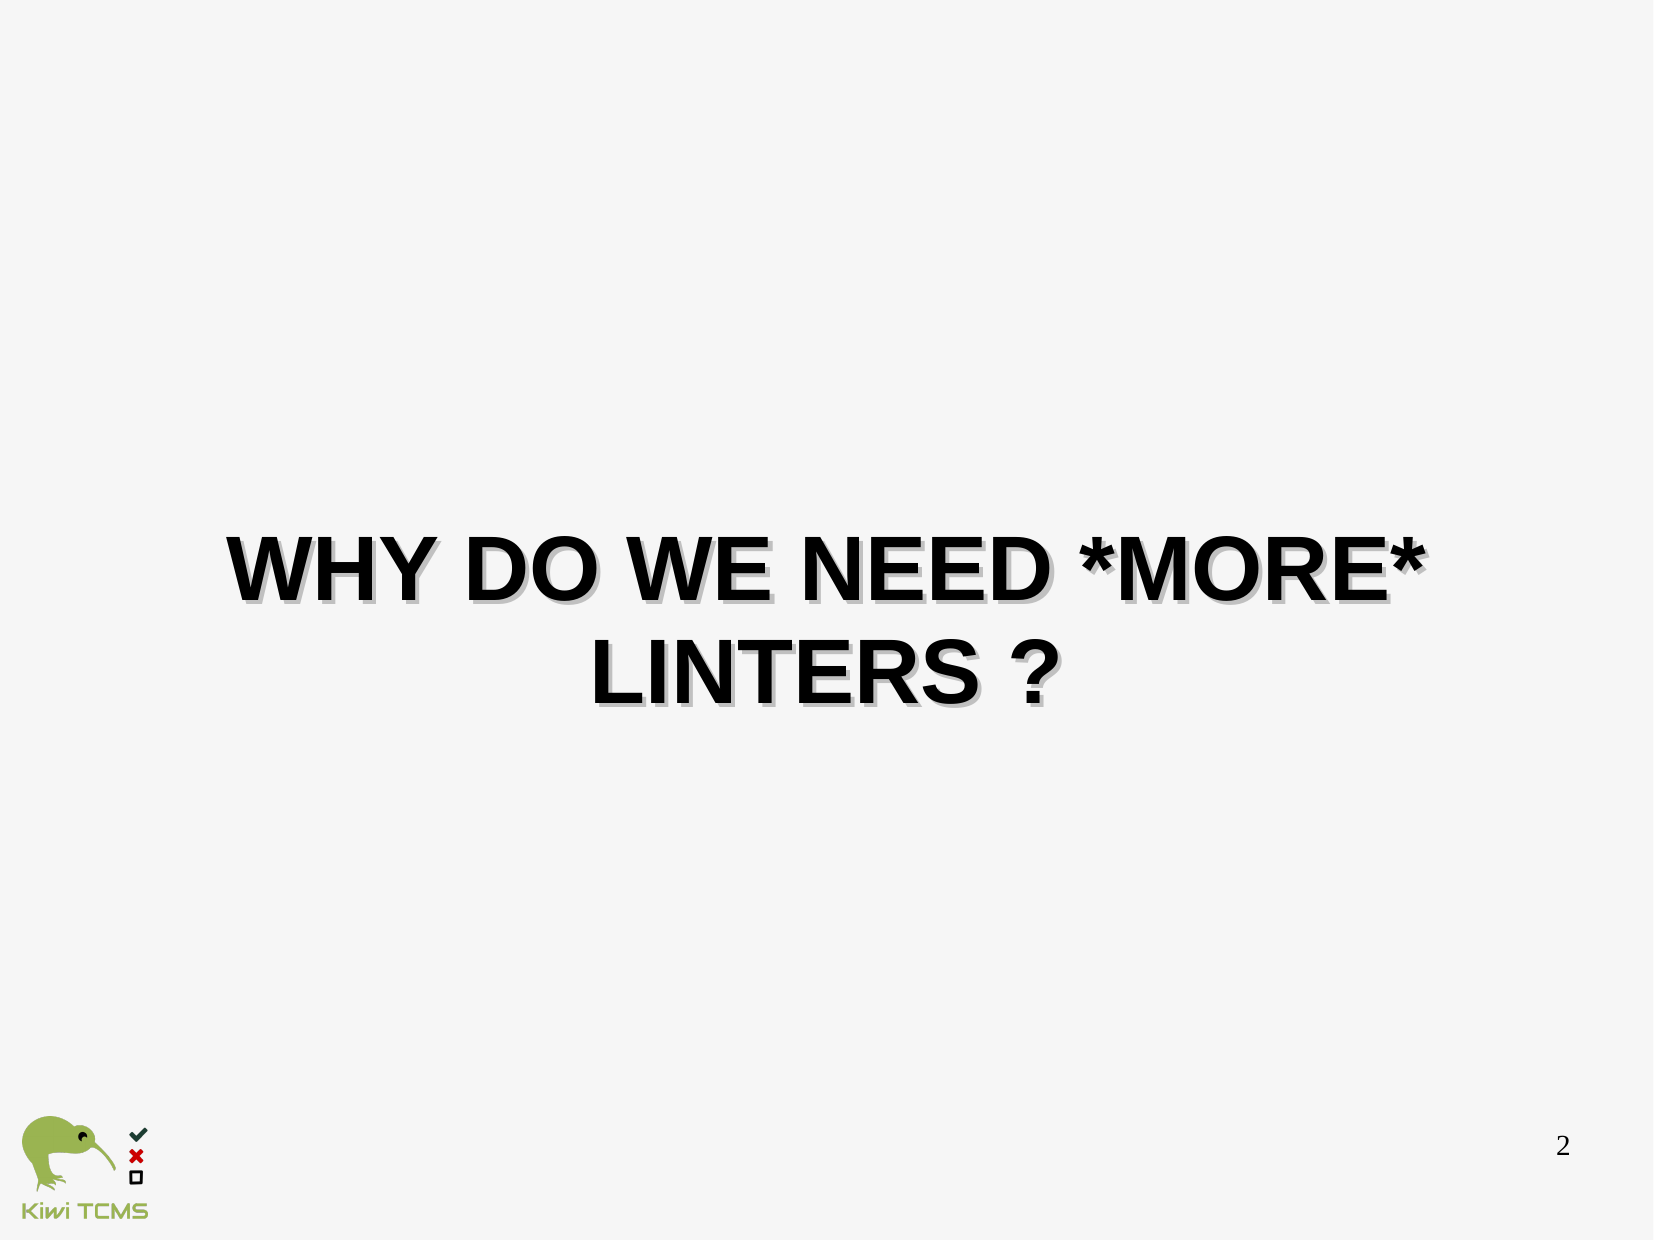

# WHY DO WE NEED *MORE* LINTERS ?
2